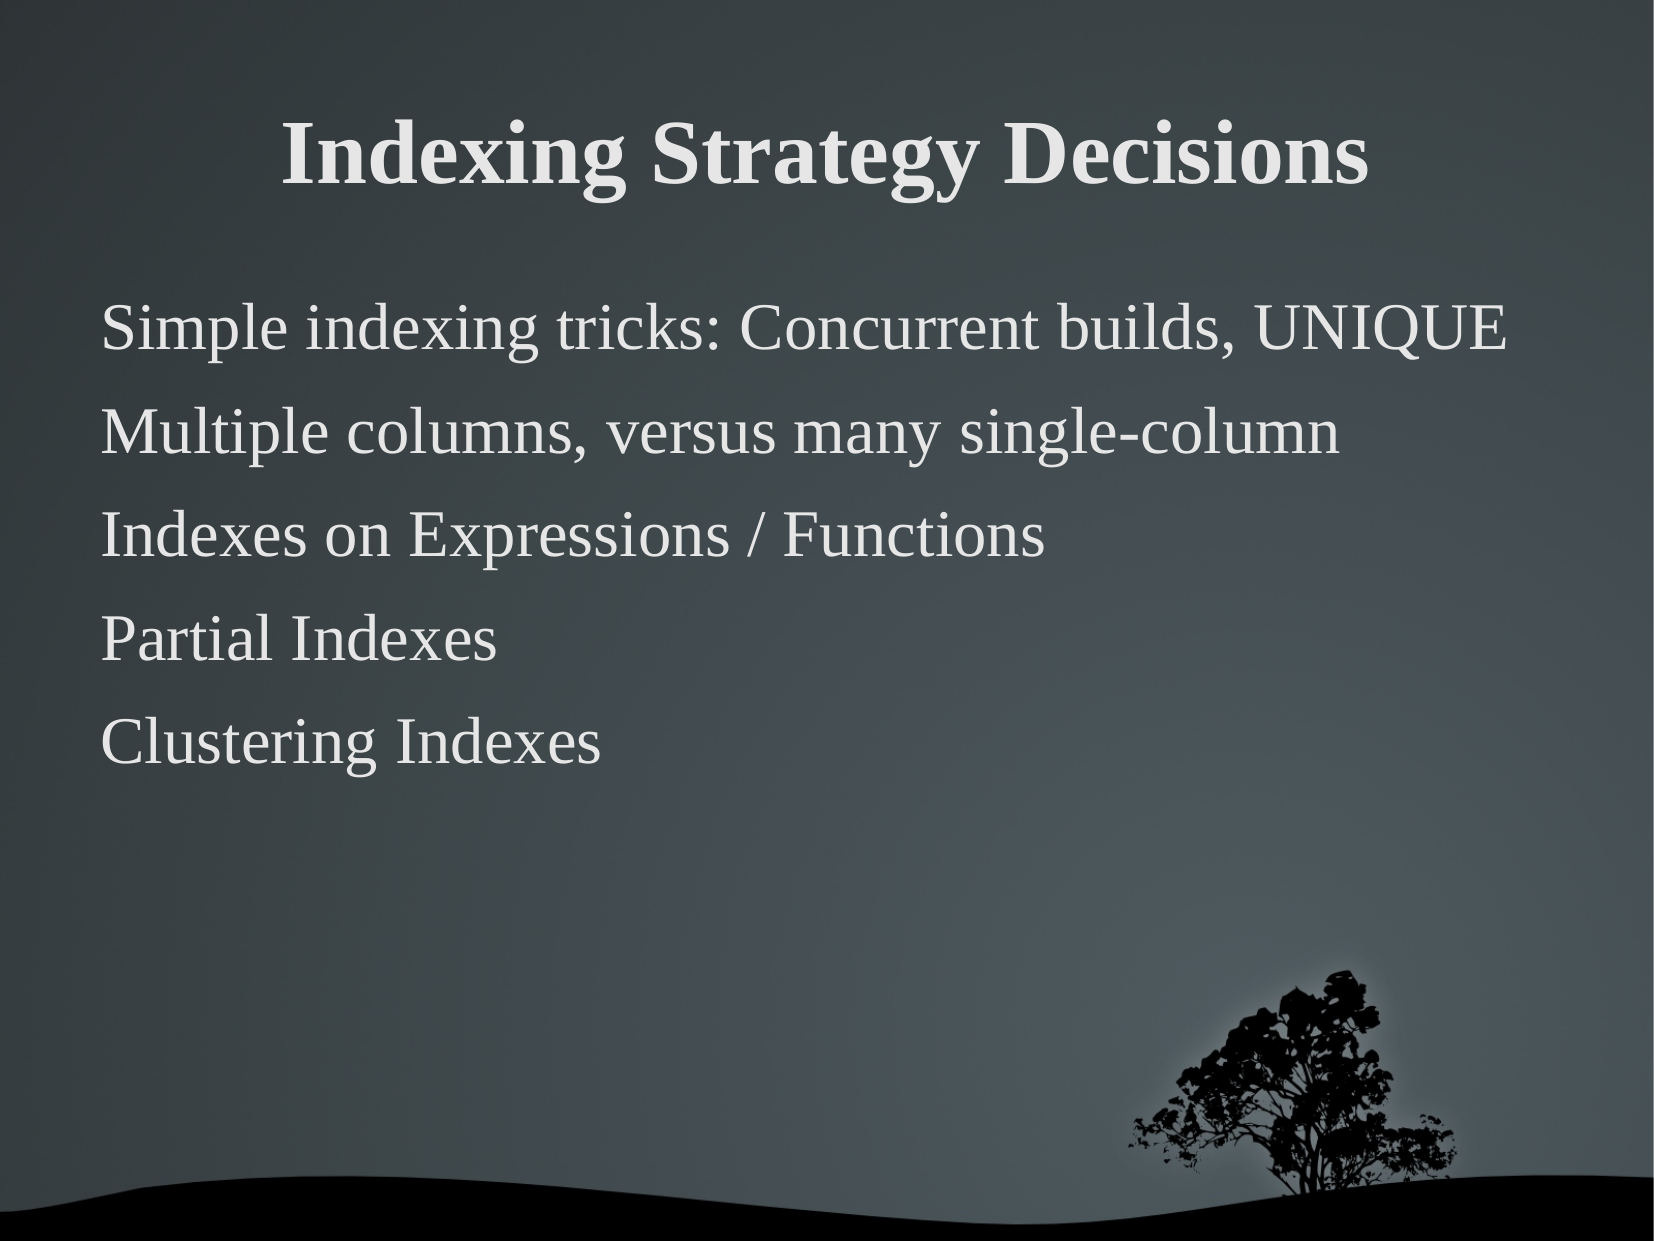

# Indexing Strategy Decisions
Simple indexing tricks: Concurrent builds, UNIQUE
Multiple columns, versus many single-column
Indexes on Expressions / Functions
Partial Indexes
Clustering Indexes